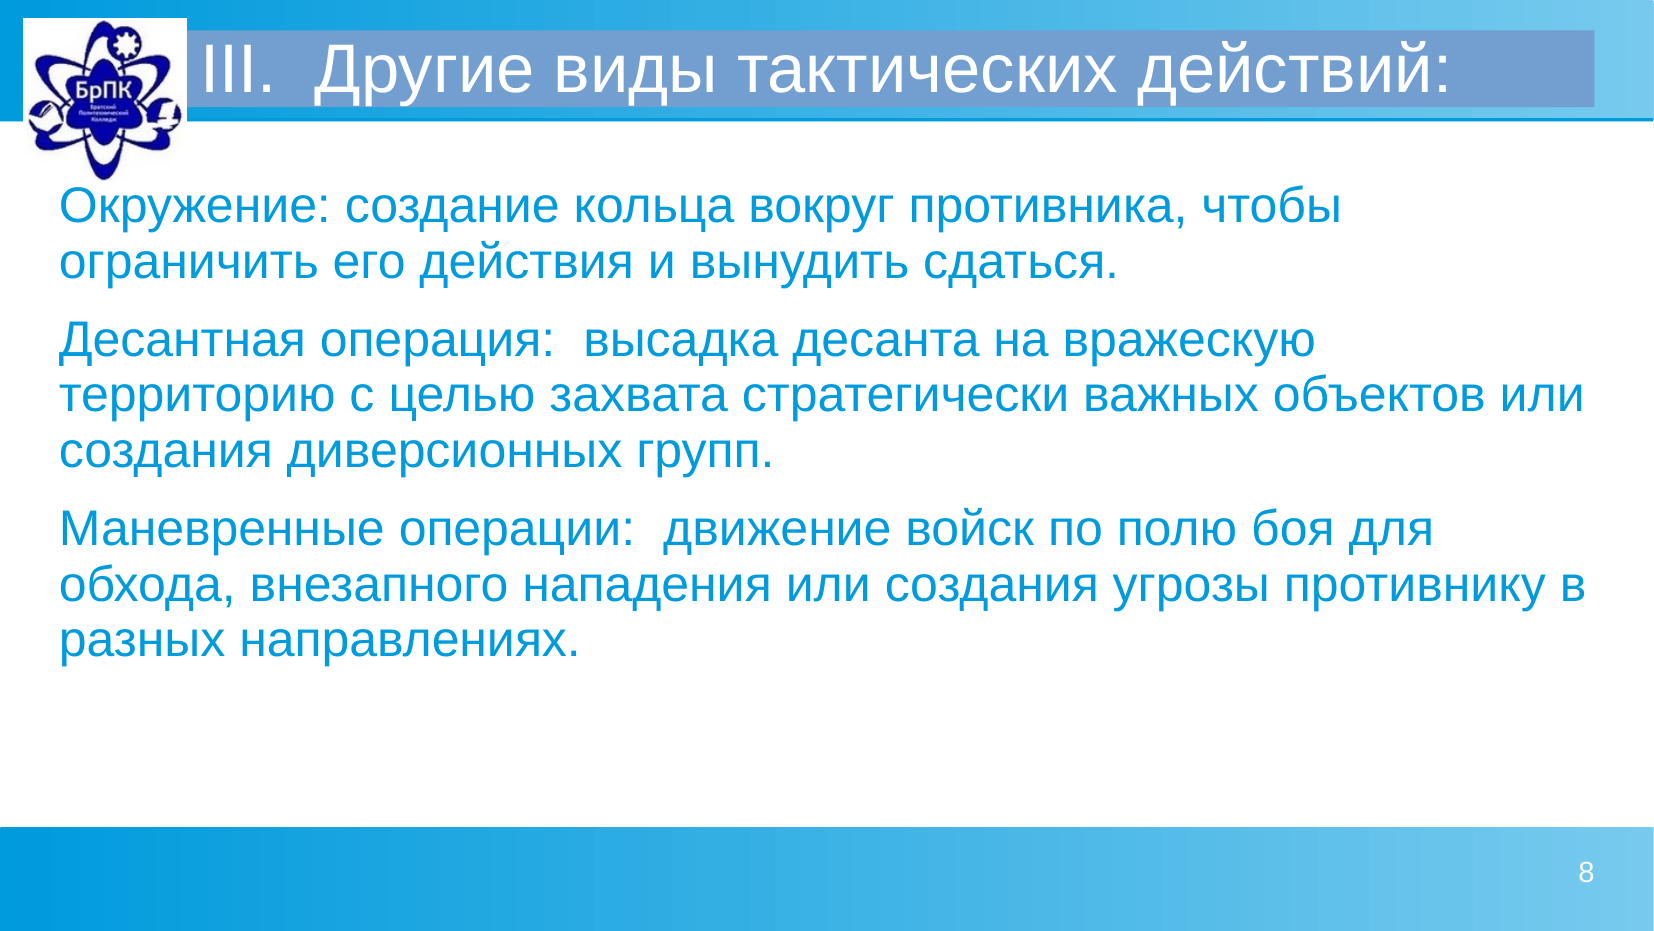

# III. Другие виды тактических действий:
Окружение: создание кольца вокруг противника, чтобы ограничить его действия и вынудить сдаться.
Десантная операция: высадка десанта на вражескую территорию с целью захвата стратегически важных объектов или создания диверсионных групп.
Маневренные операции: движение войск по полю боя для обхода, внезапного нападения или создания угрозы противнику в разных направлениях.
8